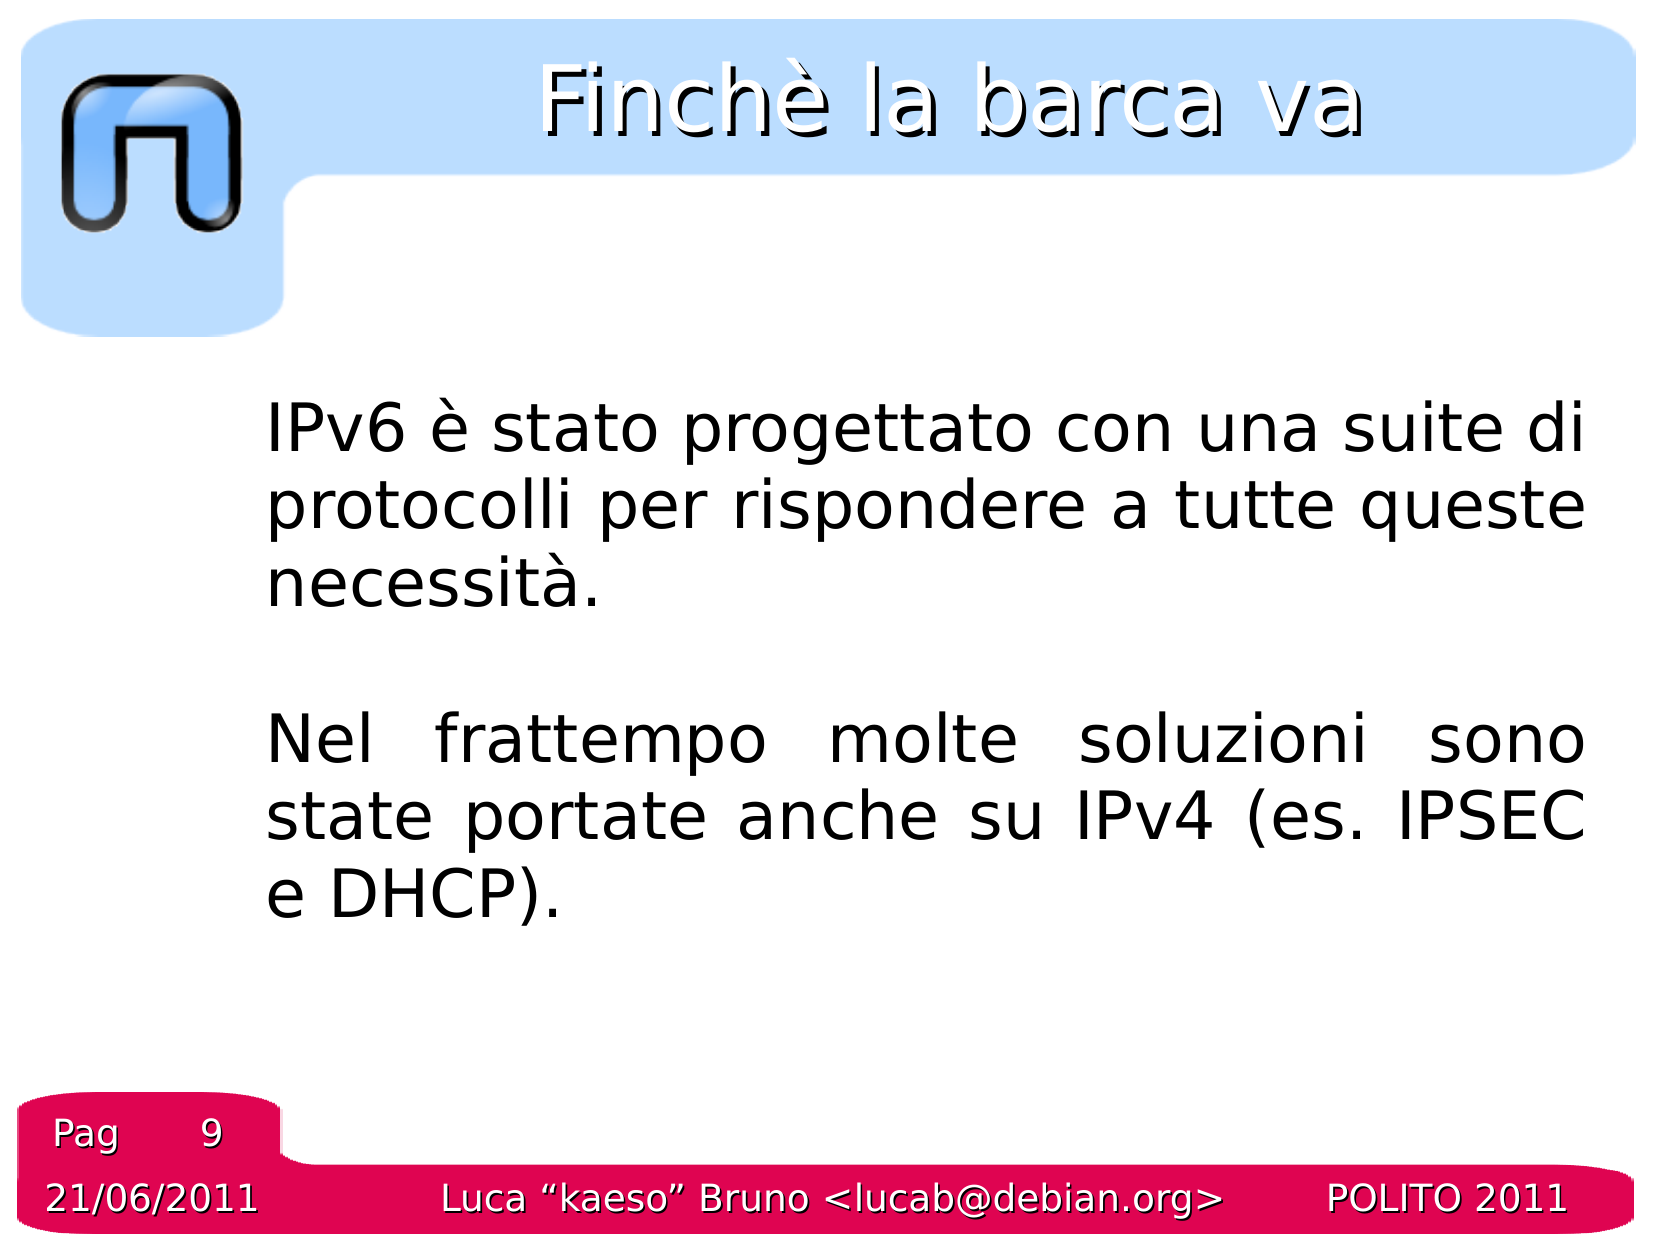

# Finchè la barca va
IPv6 è stato progettato con una suite di protocolli per rispondere a tutte queste necessità.
Nel frattempo molte soluzioni sono state portate anche su IPv4 (es. IPSEC e DHCP).
Pag
Luca “kaeso” Bruno <lucab@debian.org> 		POLITO 2011
21/06/2011